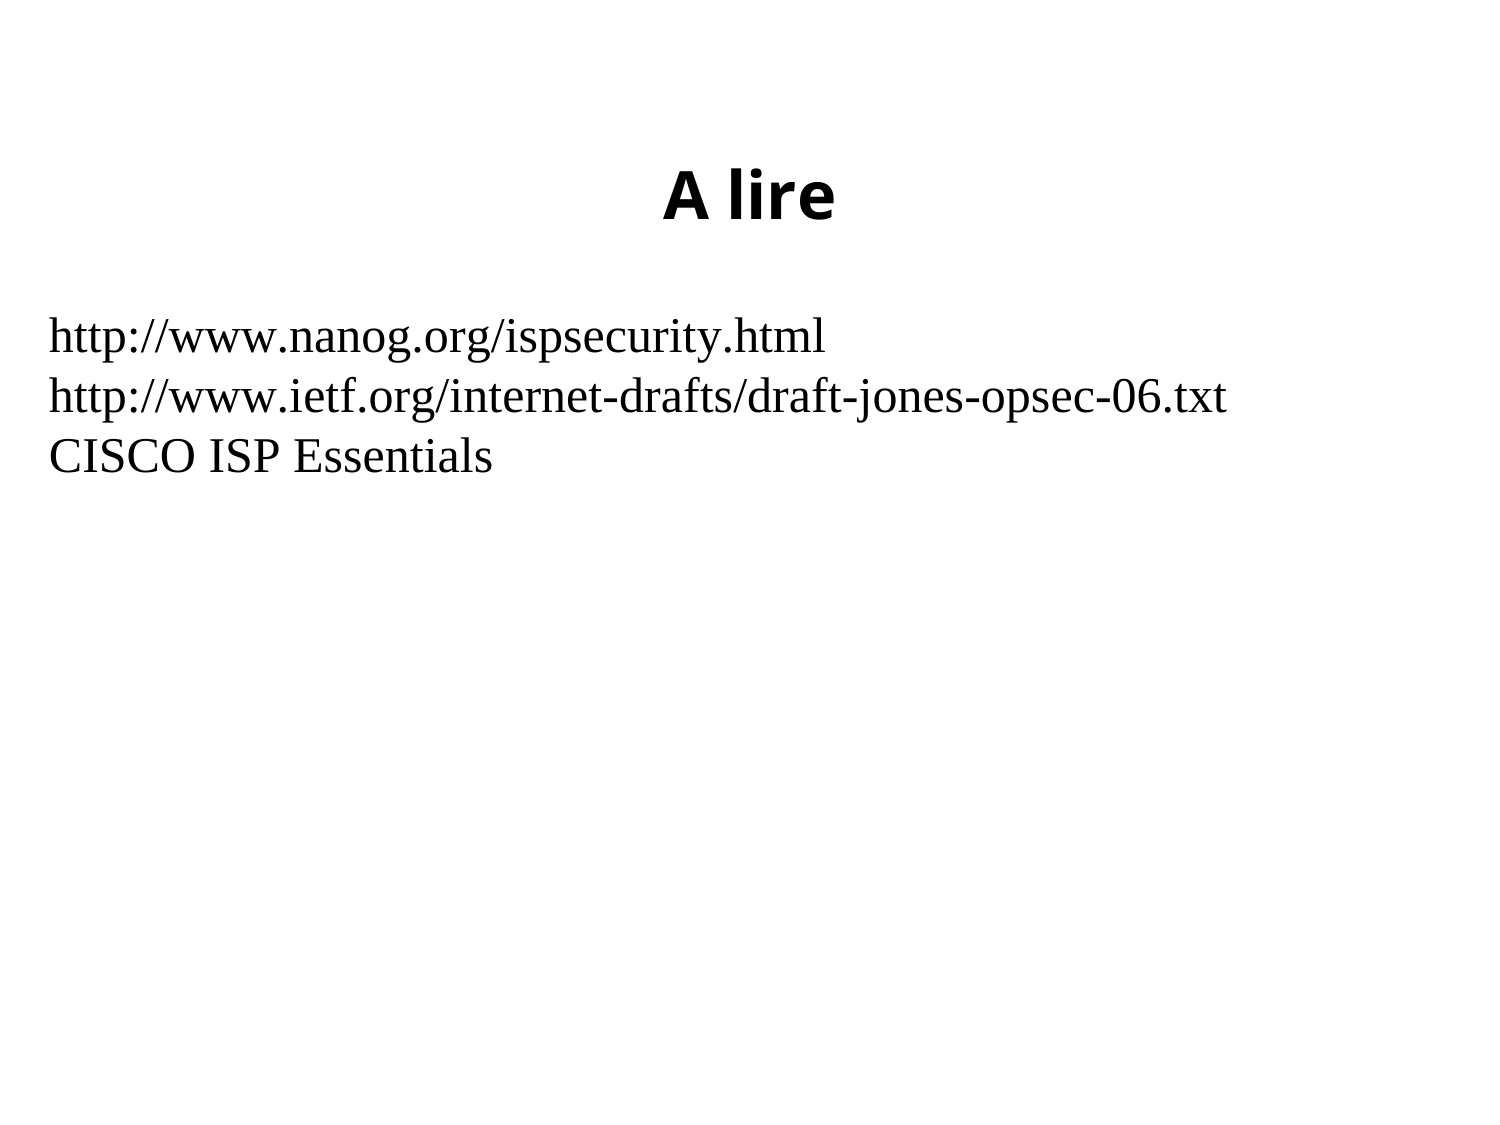

# A lire
http://www.nanog.org/ispsecurity.html
http://www.ietf.org/internet-drafts/draft-jones-opsec-06.txt
CISCO ISP Essentials